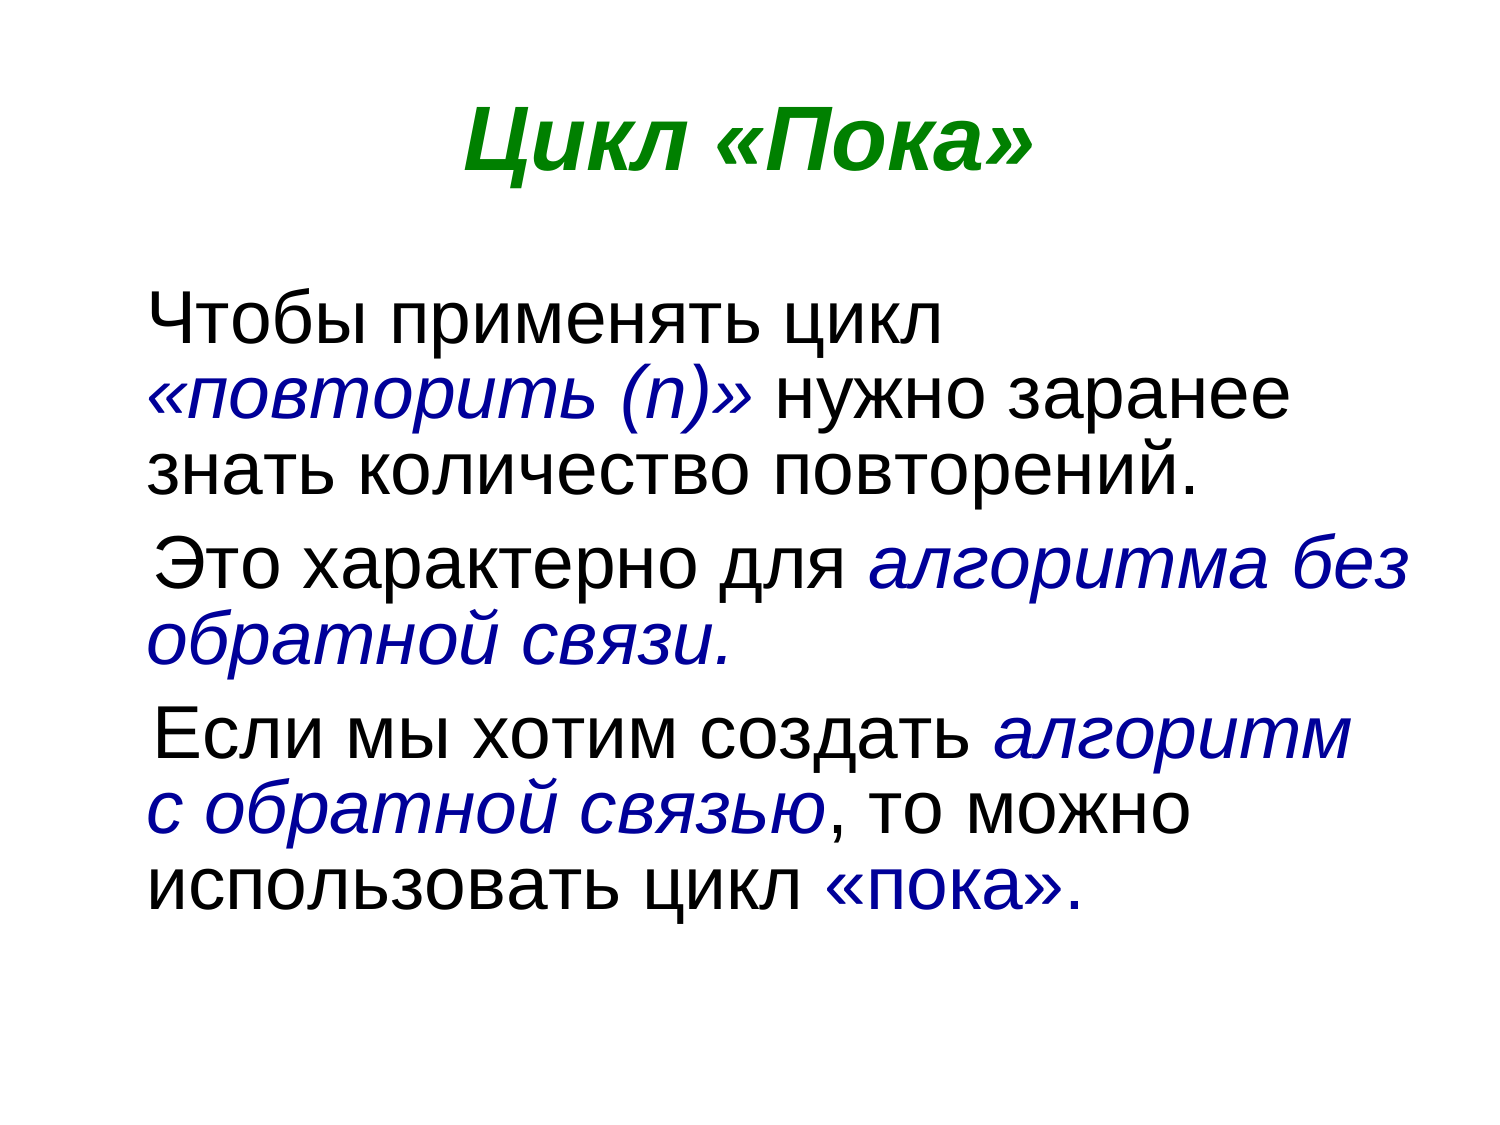

# Цикл «Пока»
Чтобы применять цикл «повторить (n)» нужно заранее знать количество повторений.
 Это характерно для алгоритма без обратной связи.
 Если мы хотим создать алгоритм с обратной связью, то можно использовать цикл «пока».